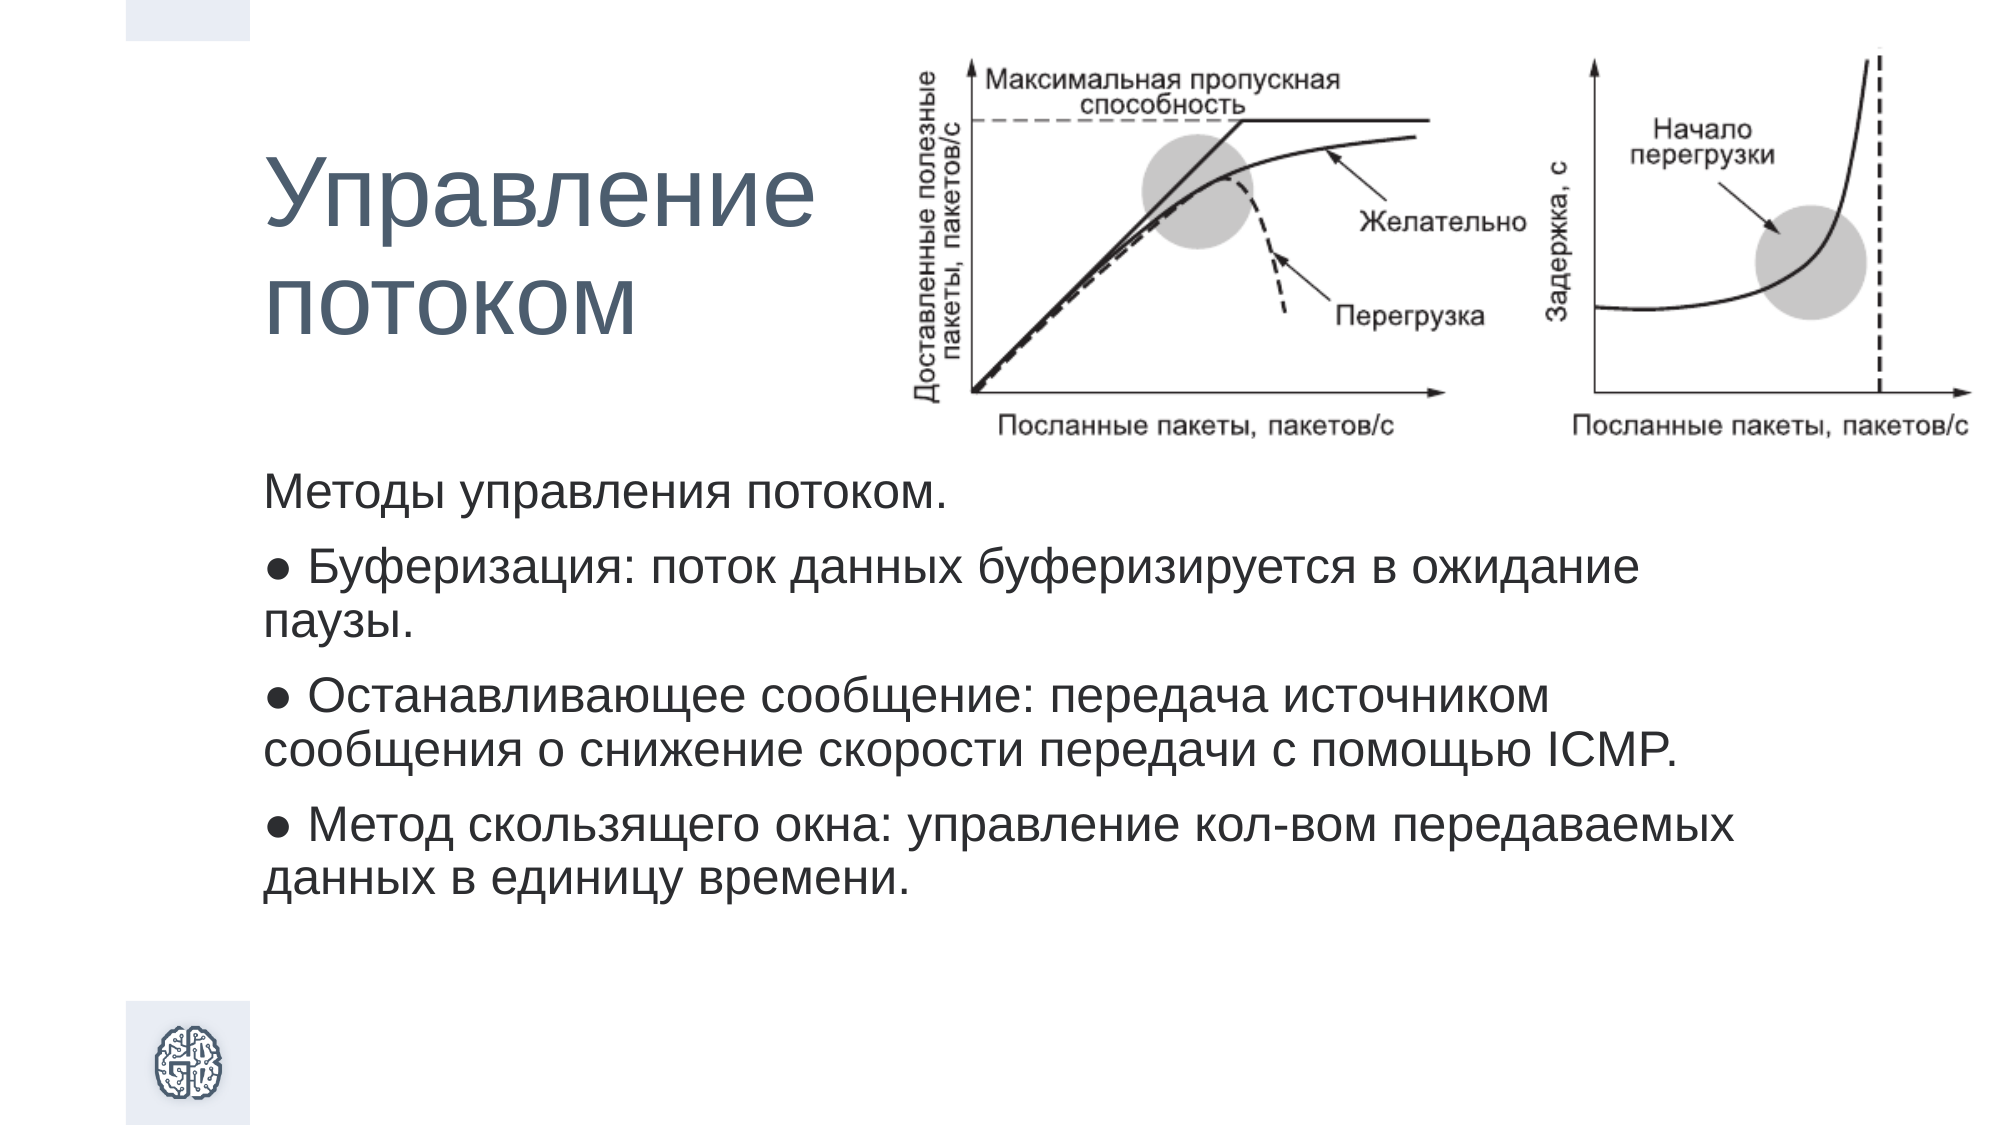

# Управление потоком
Методы управления потоком.
● Буферизация: поток данных буферизируется в ожидание паузы.
● Останавливающее сообщение: передача источником сообщения о снижение скорости передачи с помощью ICMP.
● Метод скользящего окна: управление кол-вом передаваемых данных в единицу времени.